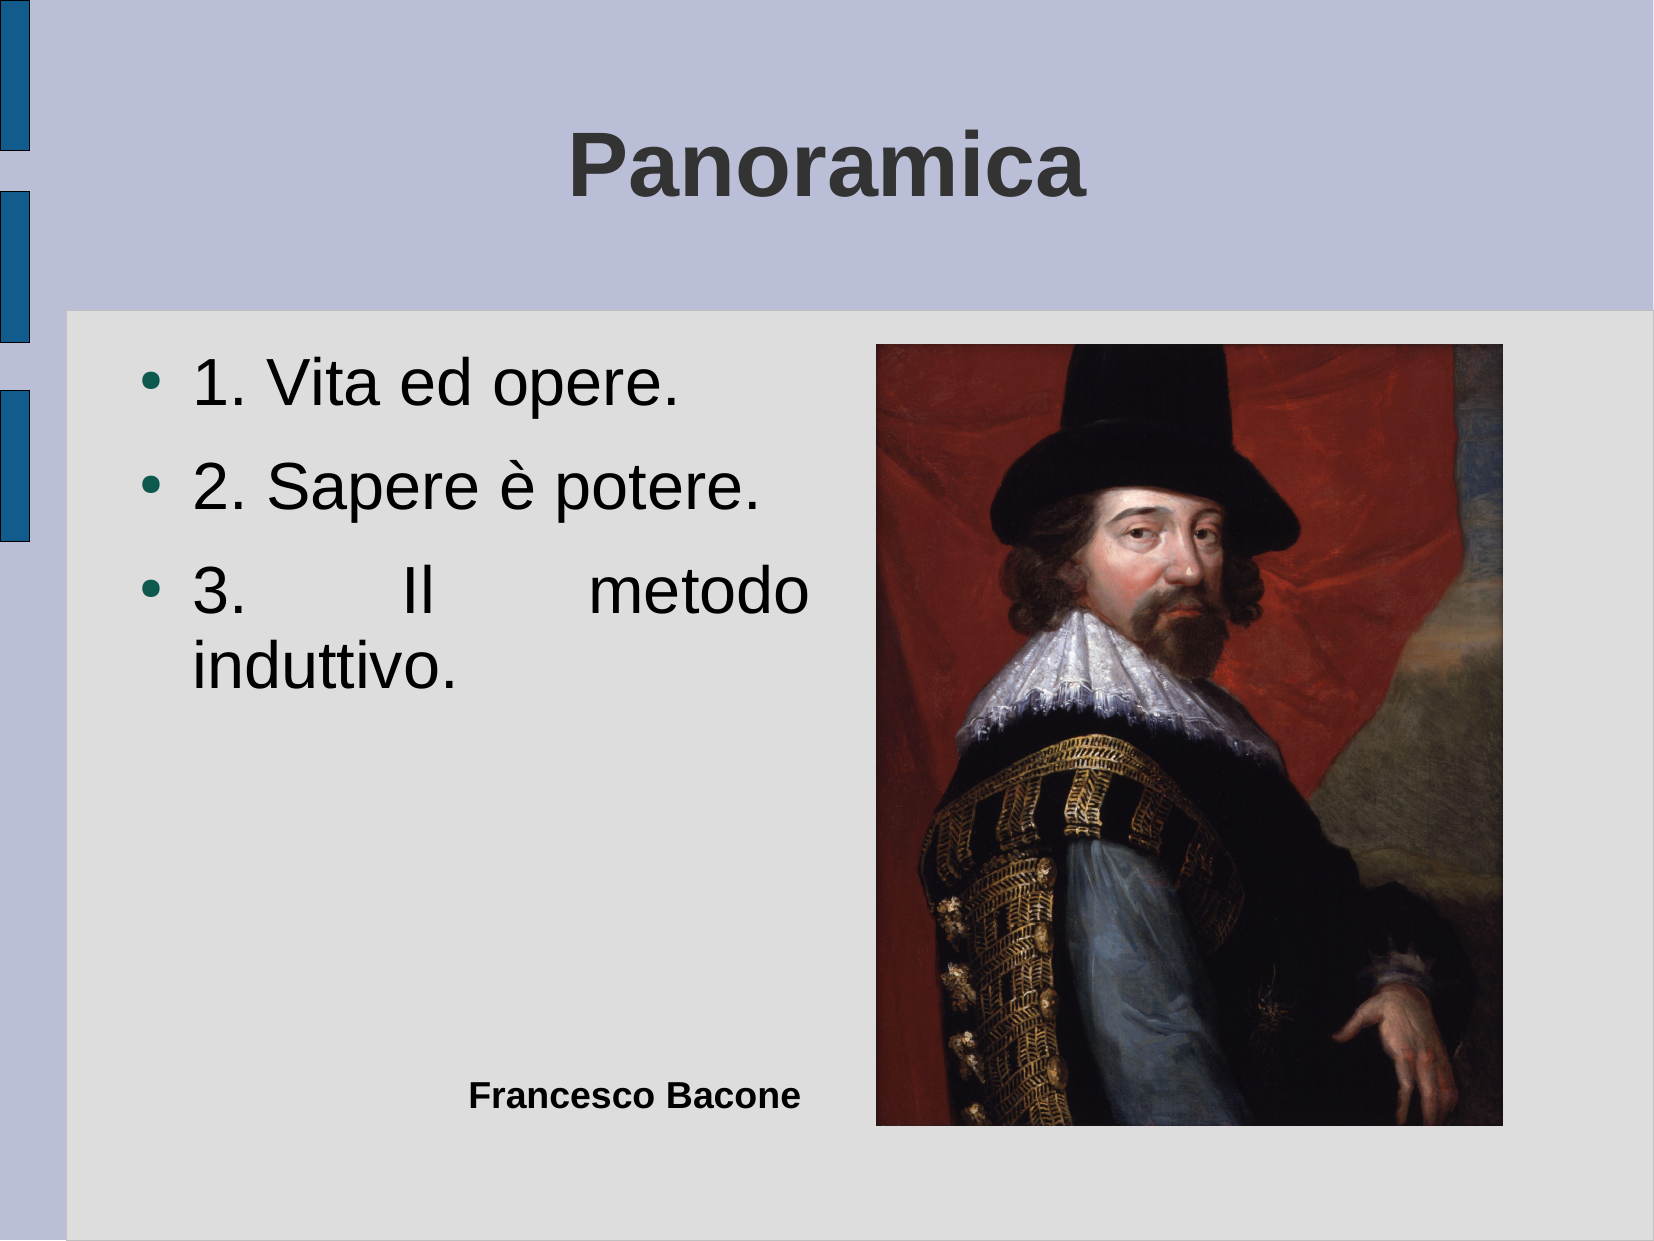

# Panoramica
1. Vita ed opere.
2. Sapere è potere.
3. Il metodo induttivo.
Francesco Bacone